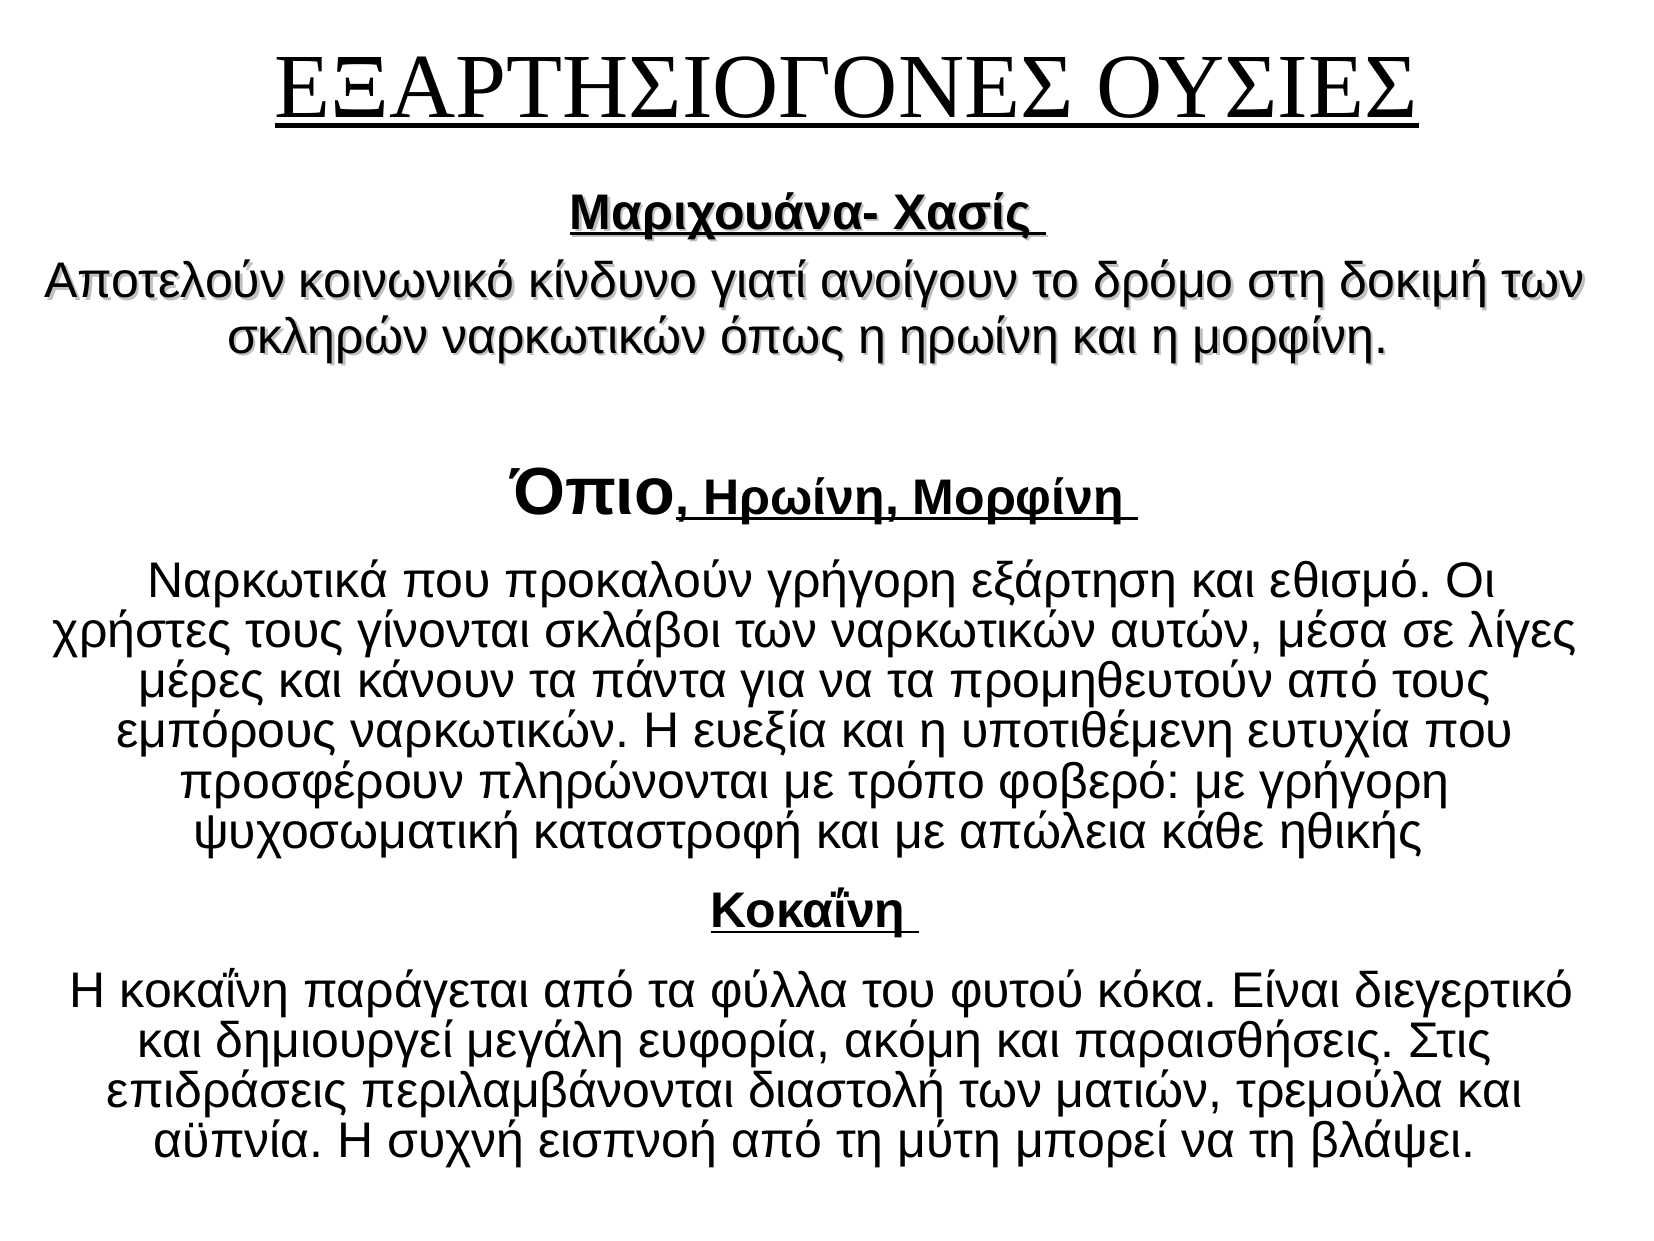

# ΕΞΑΡΤΗΣΙΟΓΟΝΕΣ ΟΥΣΙΕΣ
Μαριχουάνα- Χασίς
Αποτελούν κοινωνικό κίνδυνο γιατί ανοίγουν το δρόμο στη δοκιμή των σκληρών ναρκωτικών όπως η ηρωίνη και η μορφίνη.
 Όπιο, Ηρωίνη, Μορφίνη
 Ναρκωτικά που προκαλούν γρήγορη εξάρτηση και εθισμό. Οι χρήστες τους γίνονται σκλάβοι των ναρκωτικών αυτών, μέσα σε λίγες μέρες και κάνουν τα πάντα για να τα προμηθευτούν από τους εμπόρους ναρκωτικών. Η ευεξία και η υποτιθέμενη ευτυχία που προσφέρουν πληρώνονται με τρόπο φοβερό: με γρήγορη ψυχοσωματική καταστροφή και με απώλεια κάθε ηθικής
Κοκαΐνη
 Η κοκαΐνη παράγεται από τα φύλλα του φυτού κόκα. Είναι διεγερτικό και δημιουργεί μεγάλη ευφορία, ακόμη και παραισθήσεις. Στις επιδράσεις περιλαμβάνονται διαστολή των ματιών, τρεμούλα και αϋπνία. Η συχνή εισπνοή από τη μύτη μπορεί να τη βλάψει.